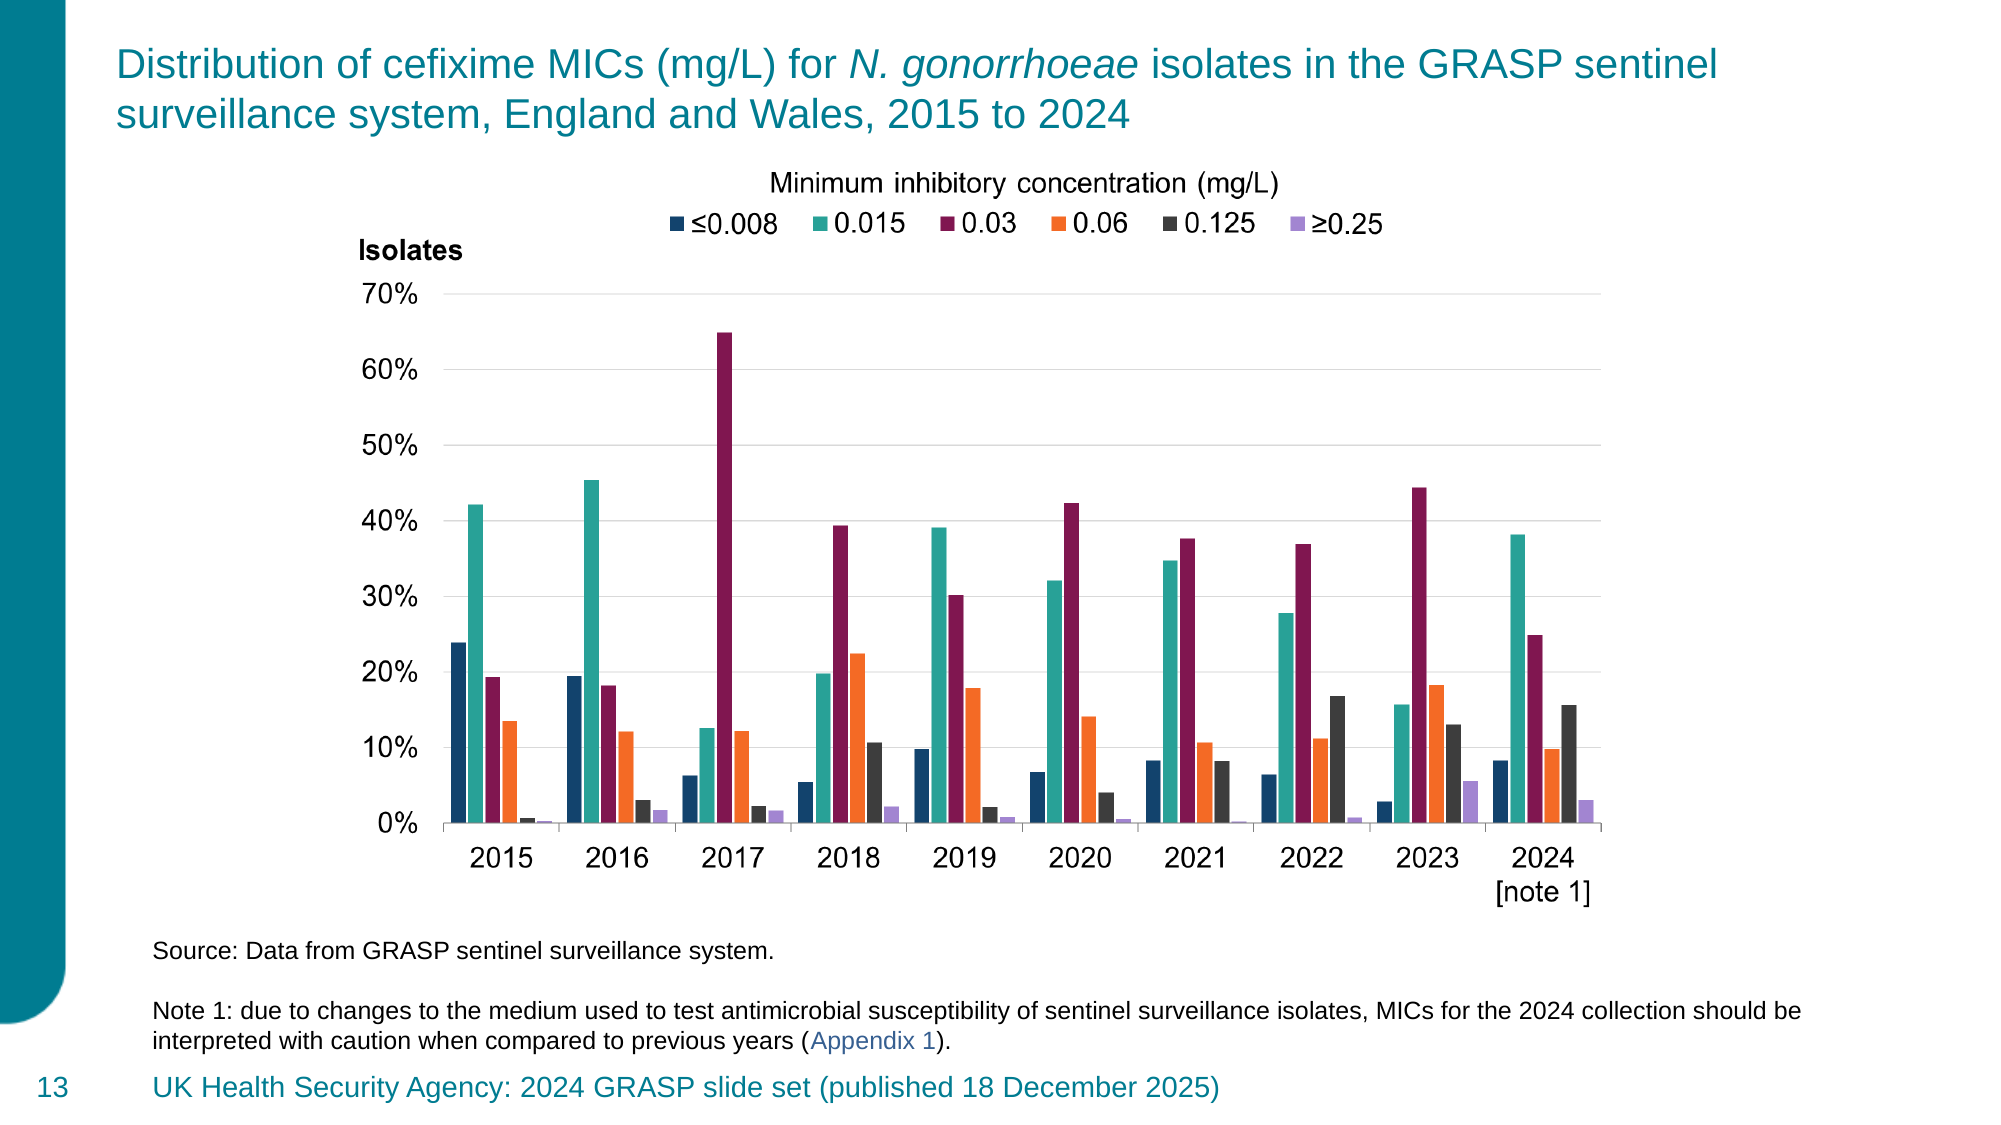

# Distribution of cefixime MICs (mg/L) for N. gonorrhoeae isolates in the GRASP sentinel surveillance system, England and Wales, 2015 to 2024
Source: Data from GRASP sentinel surveillance system.
Note 1: due to changes to the medium used to test antimicrobial susceptibility of sentinel surveillance isolates, MICs for the 2024 collection should be interpreted with caution when compared to previous years (Appendix 1).
UK Health Security Agency: 2024 GRASP slide set (published 18 December 2025)